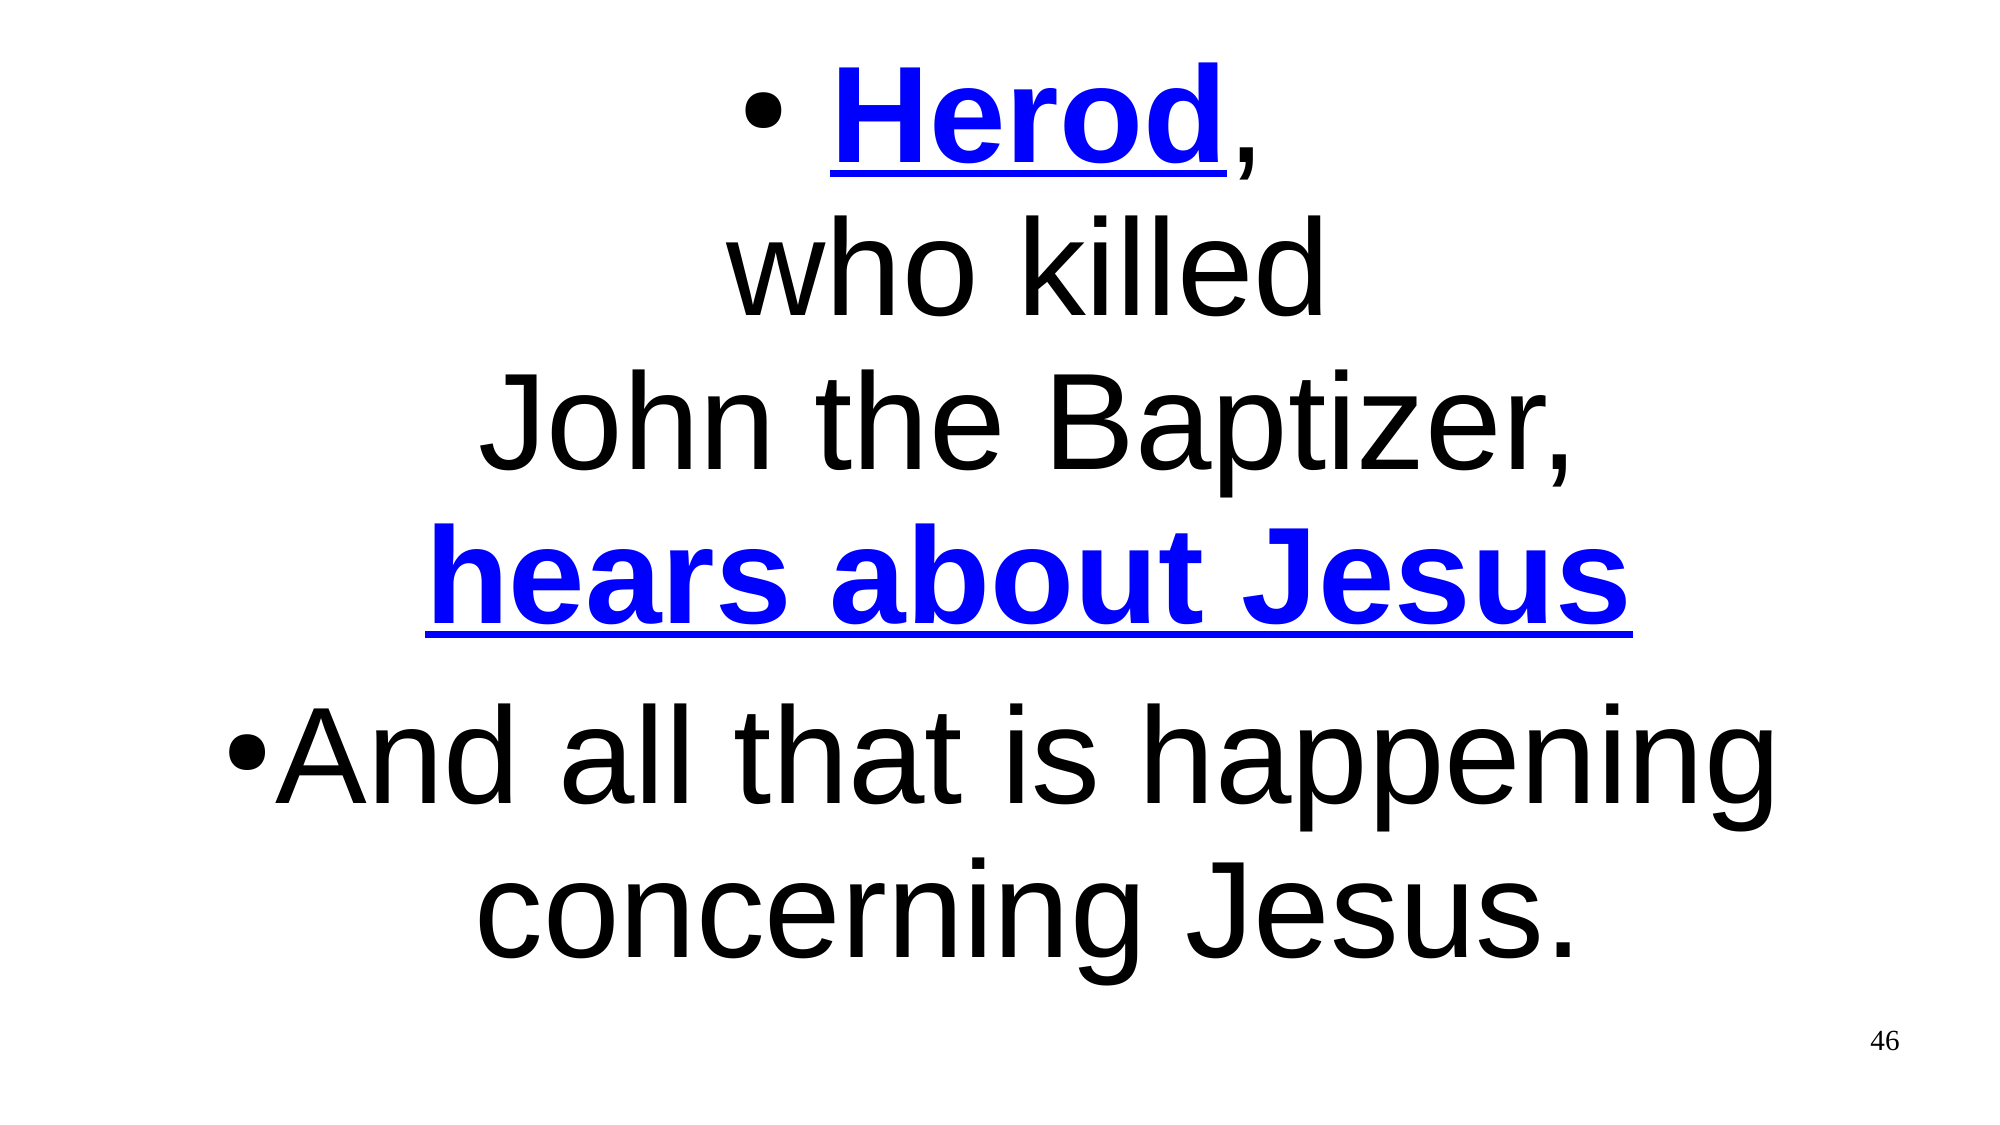

# Herod, who killed John the Baptizer, hears about Jesus
And all that is happening
concerning Jesus.
46